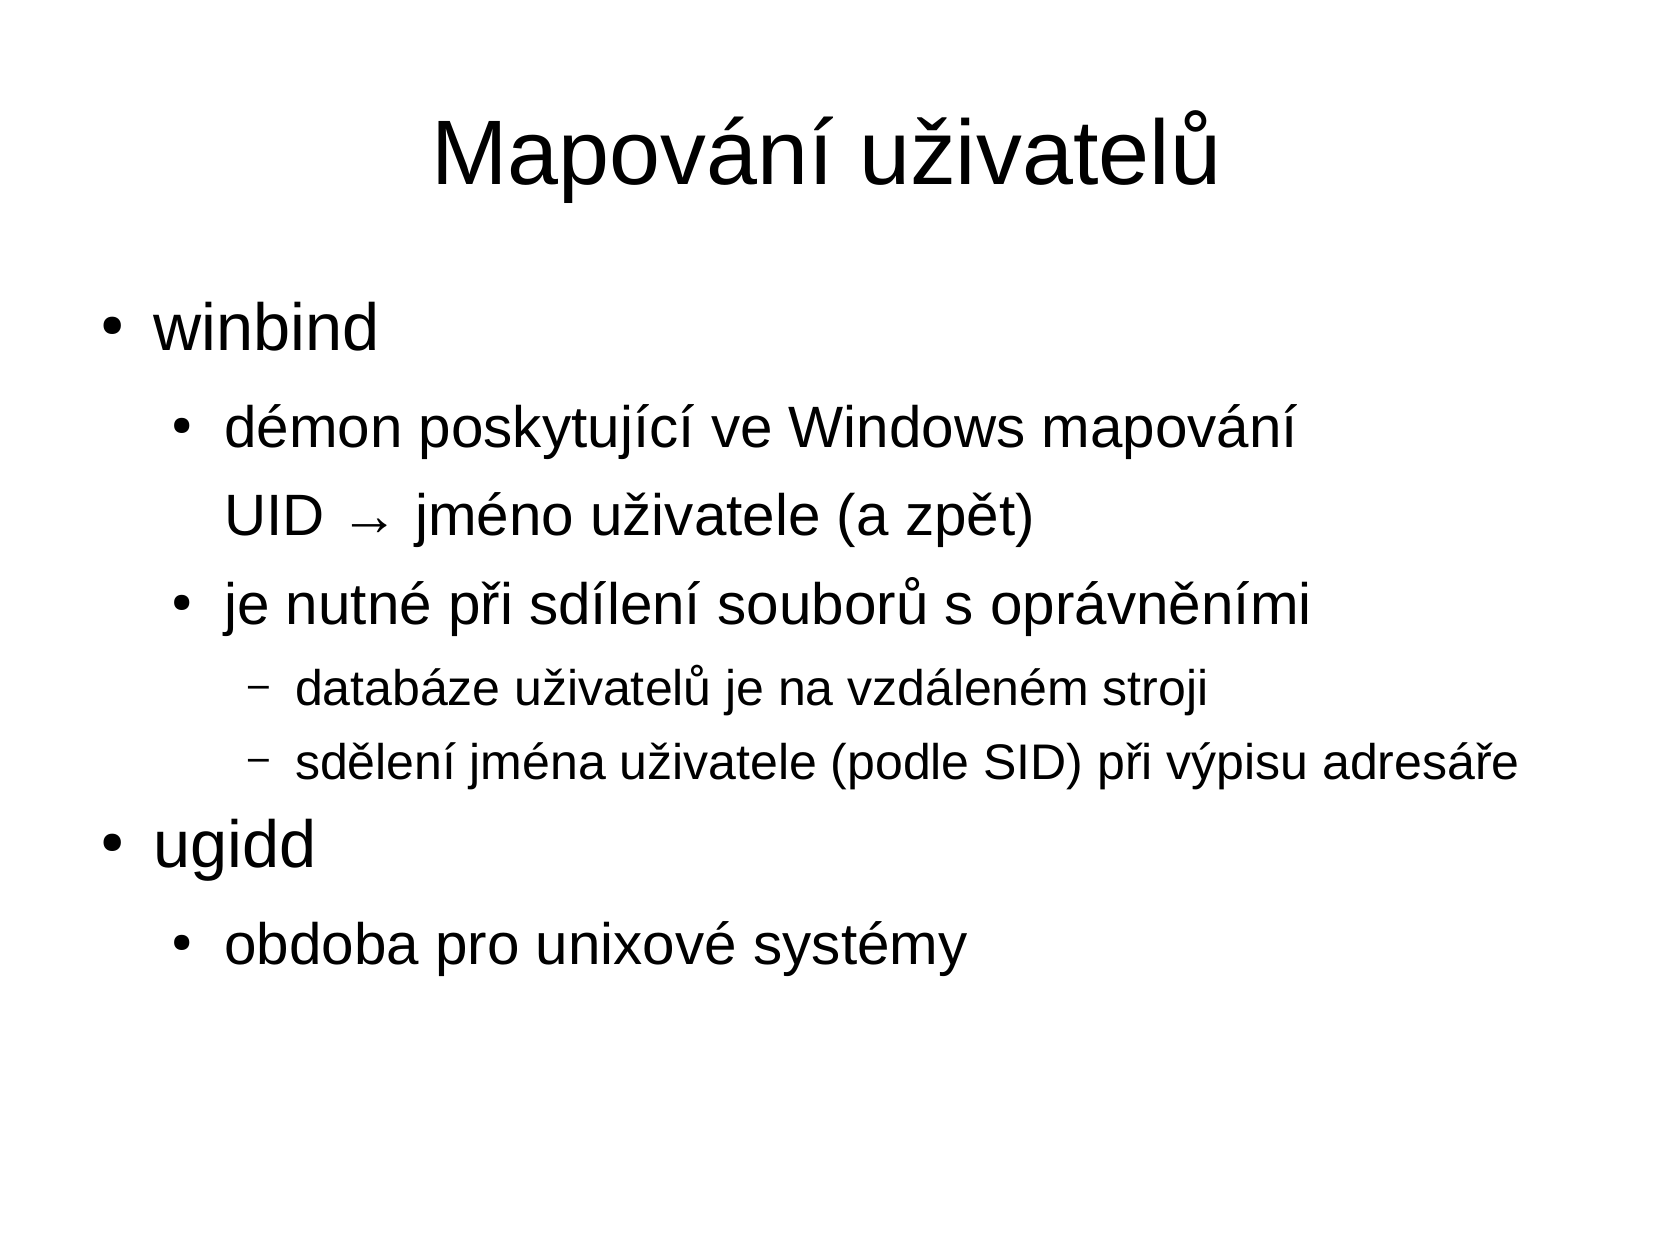

# Mapování uživatelů
winbind
démon poskytující ve Windows mapování
UID → jméno uživatele (a zpět)
je nutné při sdílení souborů s oprávněními
databáze uživatelů je na vzdáleném stroji
sdělení jména uživatele (podle SID) při výpisu adresáře
ugidd
obdoba pro unixové systémy